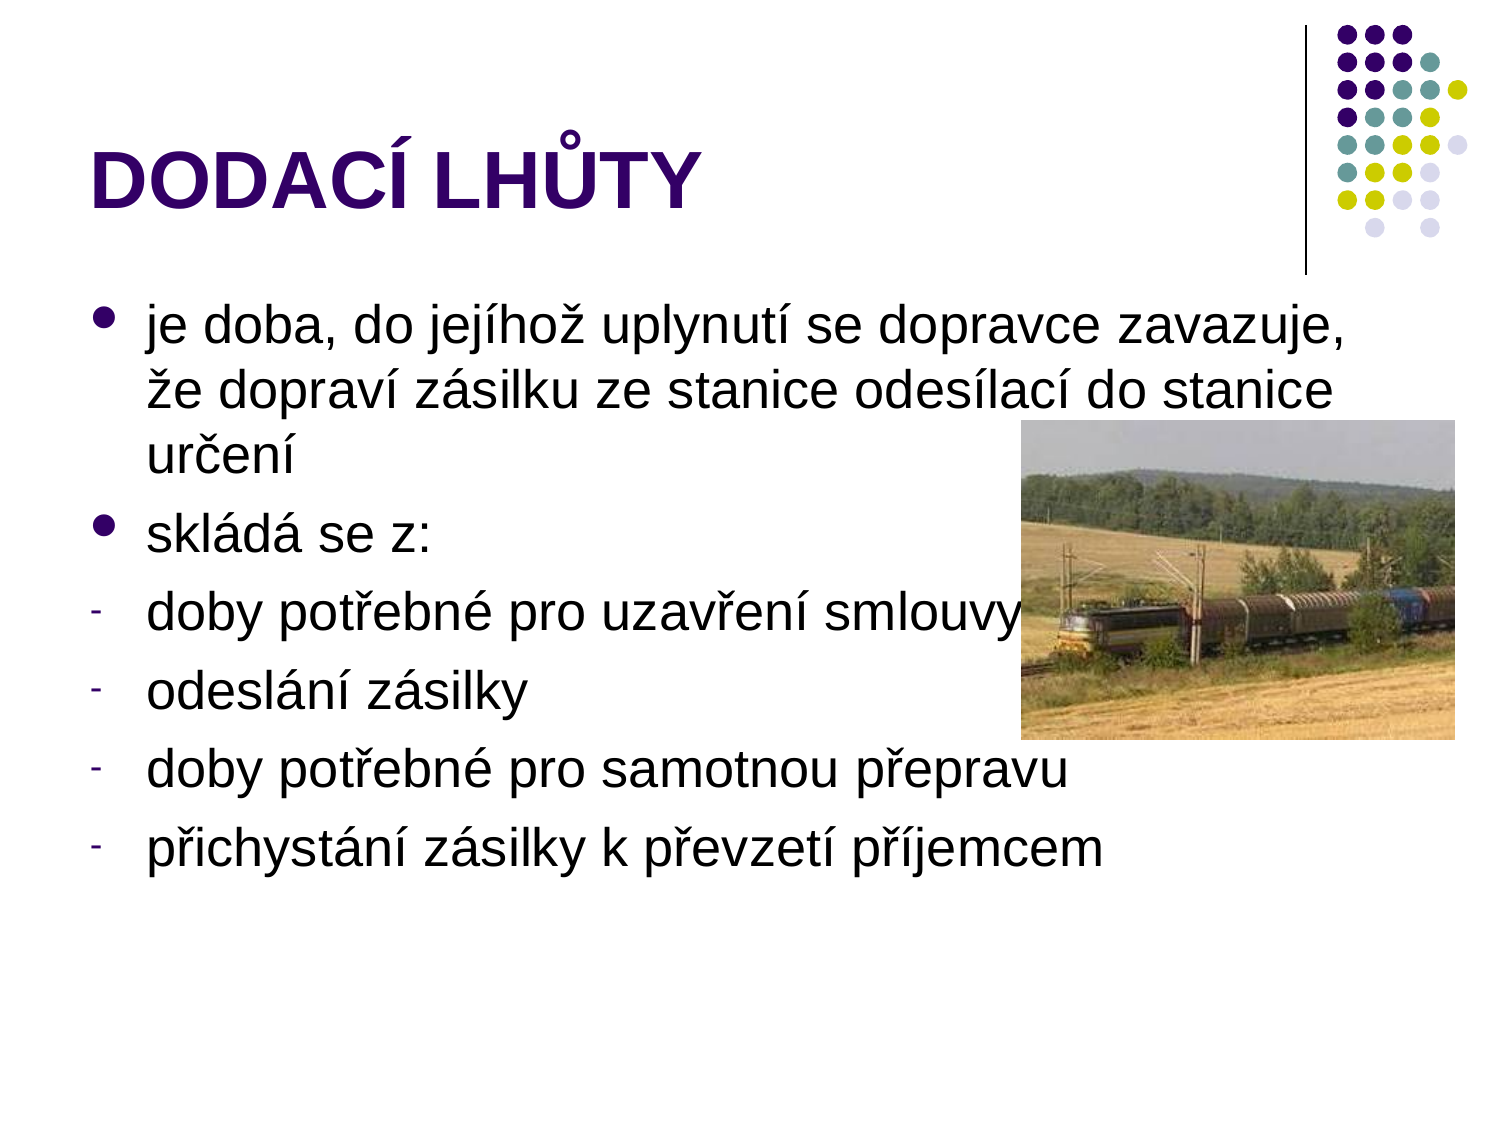

# DODACÍ LHŮTY
je doba, do jejíhož uplynutí se dopravce zavazuje, že dopraví zásilku ze stanice odesílací do stanice určení
skládá se z:
doby potřebné pro uzavření smlouvy
odeslání zásilky
doby potřebné pro samotnou přepravu
přichystání zásilky k převzetí příjemcem